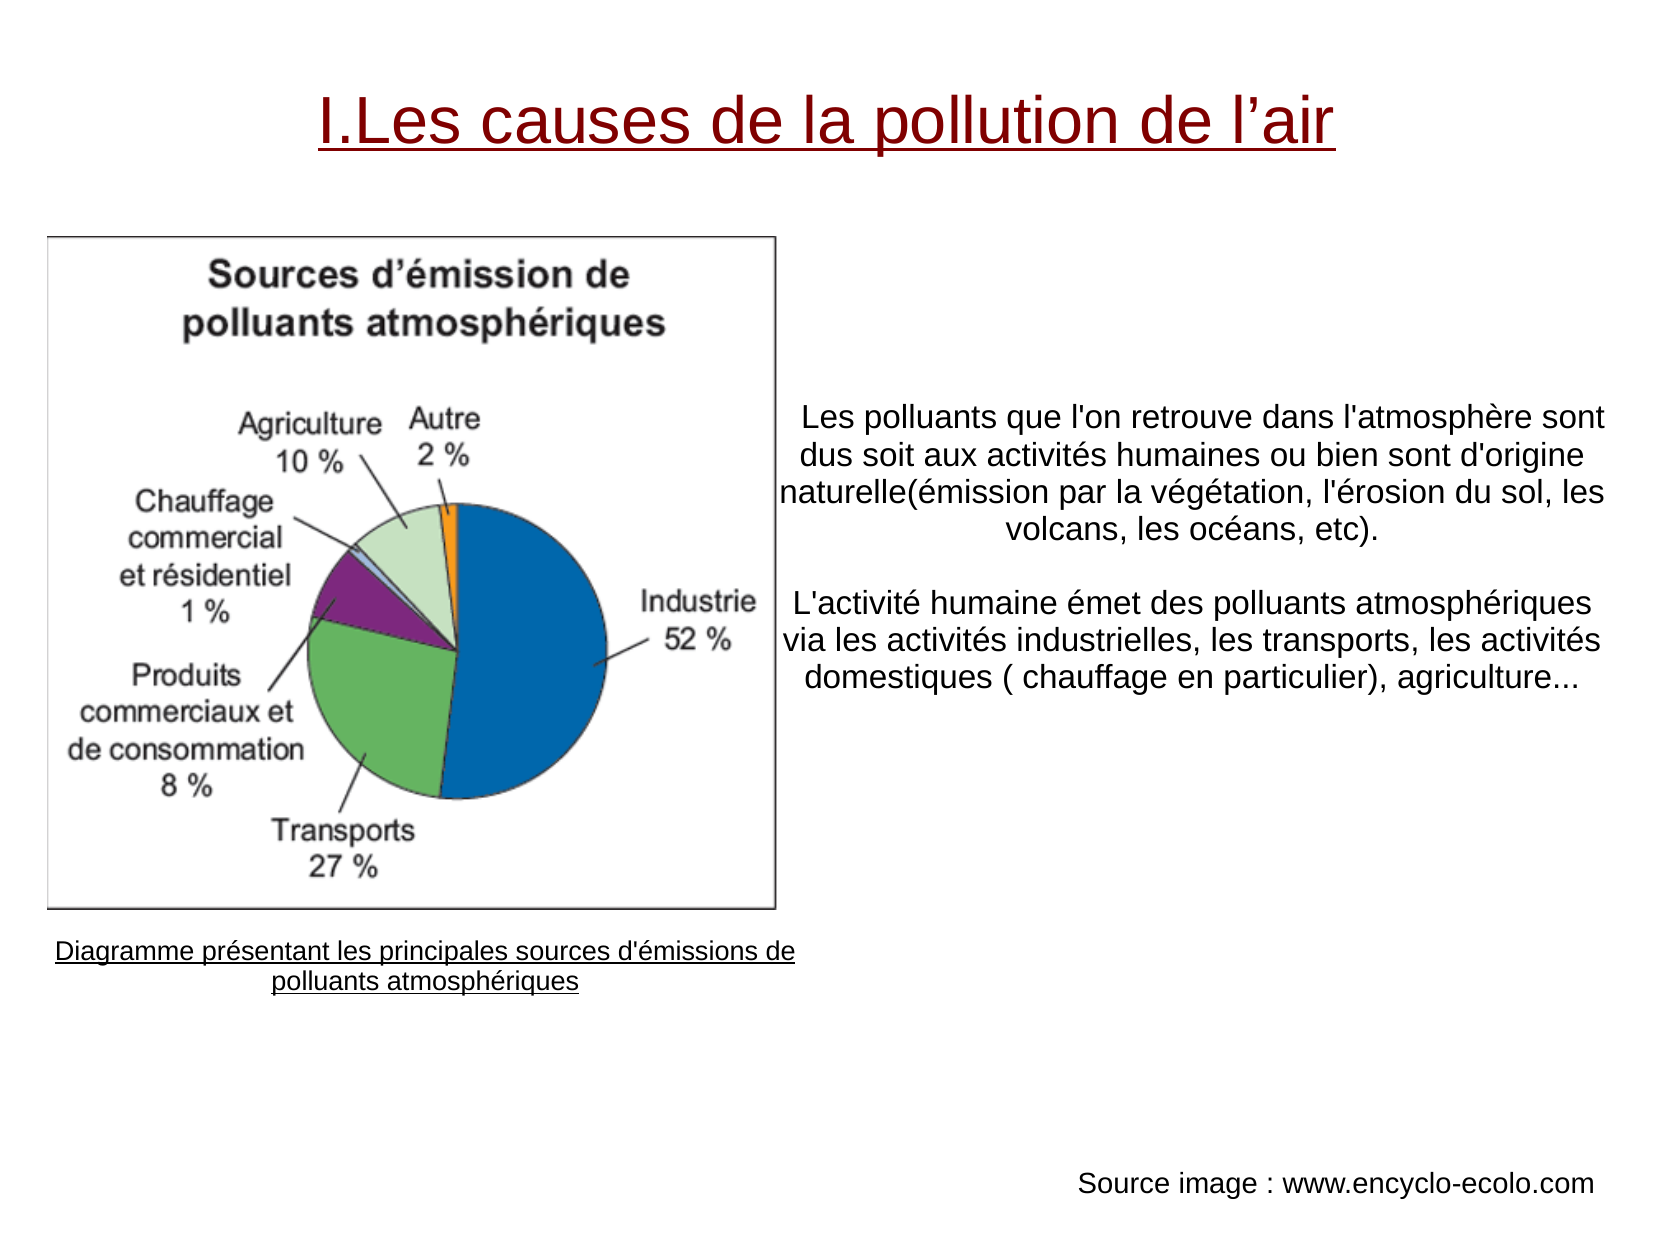

# I.Les causes de la pollution de l’air
 Les polluants que l'on retrouve dans l'atmosphère sont dus soit aux activités humaines ou bien sont d'origine naturelle(émission par la végétation, l'érosion du sol, les volcans, les océans, etc).
L'activité humaine émet des polluants atmosphériques via les activités industrielles, les transports, les activités domestiques ( chauffage en particulier), agriculture...
Diagramme présentant les principales sources d'émissions de polluants atmosphériques
Source image : www.encyclo-ecolo.com